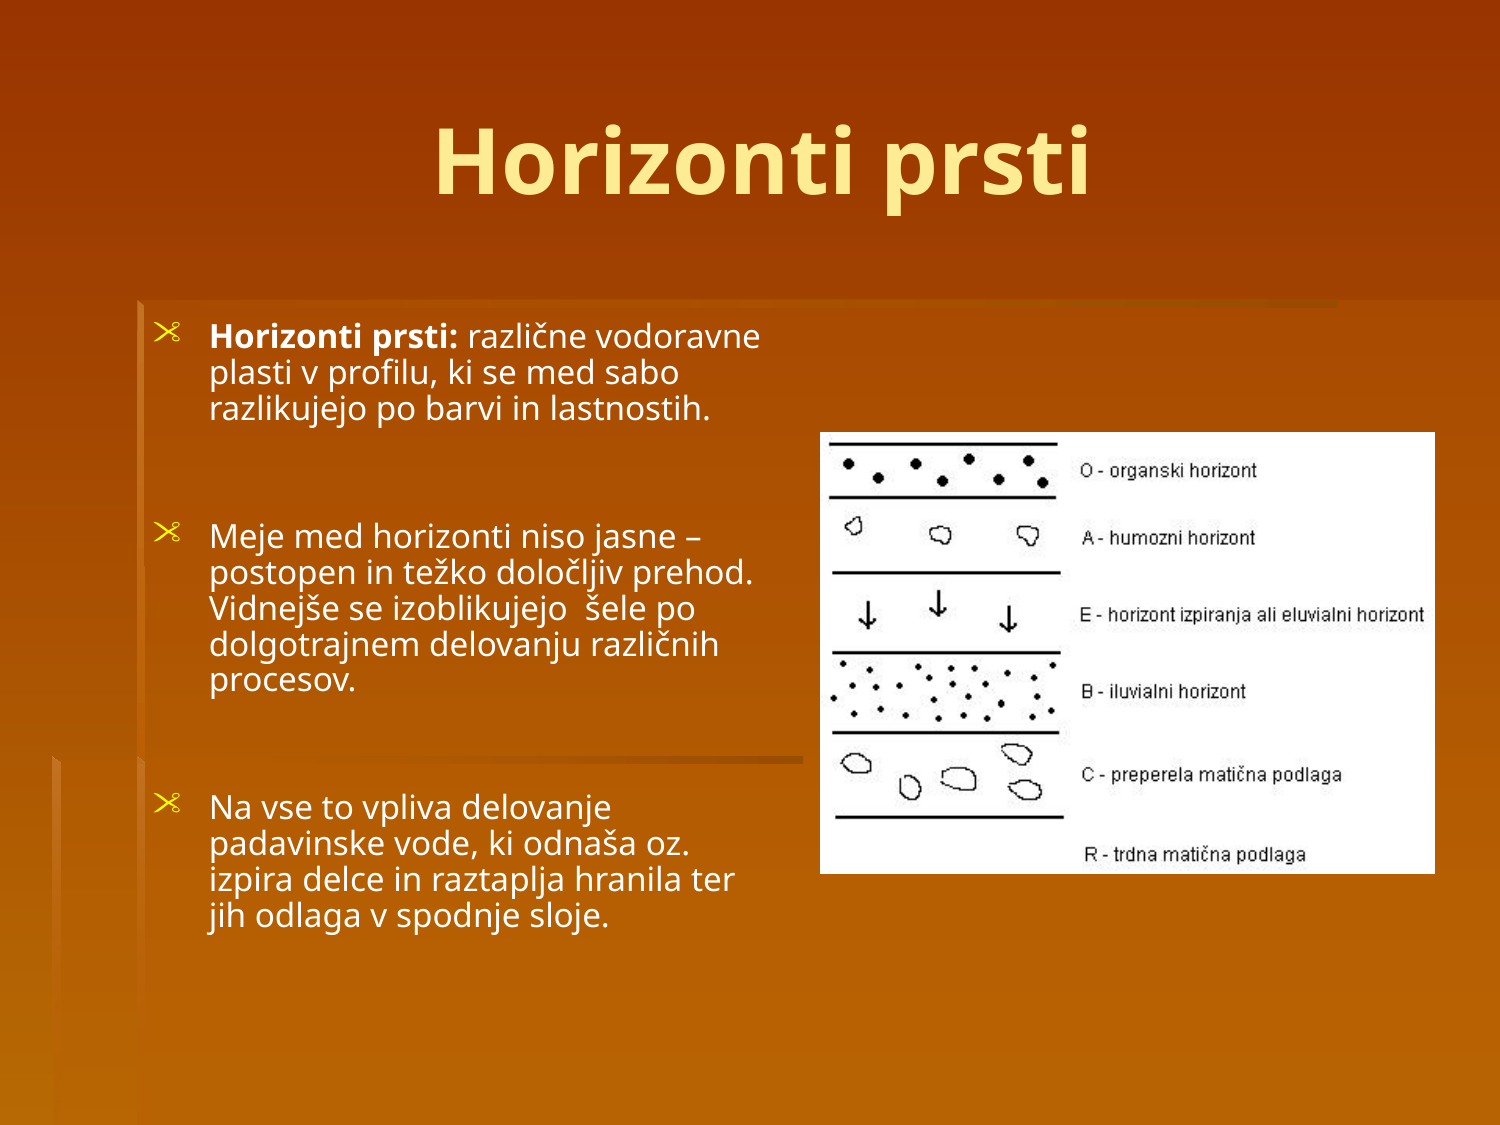

# Horizonti prsti
Horizonti prsti: različne vodoravne plasti v profilu, ki se med sabo razlikujejo po barvi in lastnostih.
Meje med horizonti niso jasne – postopen in težko določljiv prehod. Vidnejše se izoblikujejo šele po dolgotrajnem delovanju različnih procesov.
Na vse to vpliva delovanje padavinske vode, ki odnaša oz. izpira delce in raztaplja hranila ter jih odlaga v spodnje sloje.